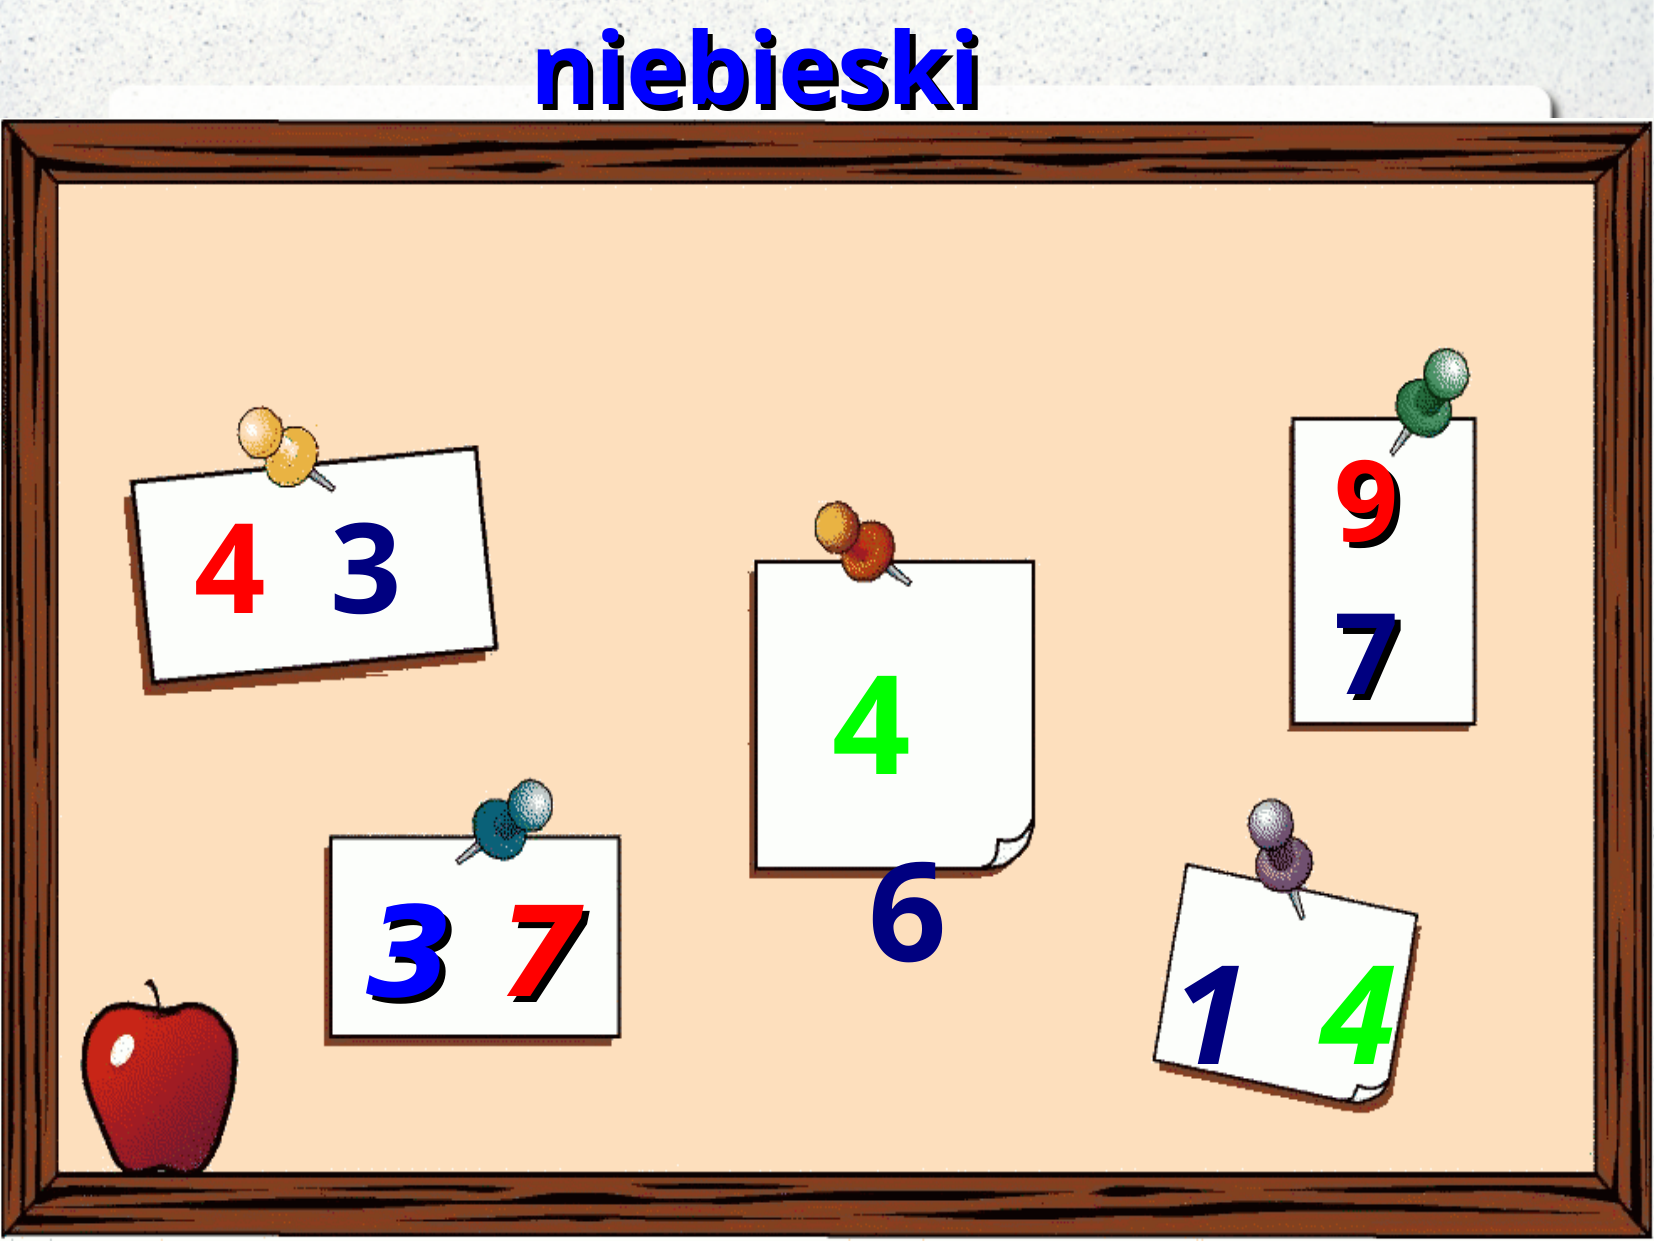

niebieski
9
7
4 3
4 6
3 7
1 4
 Akademia Nowoczesnej Edukacji SPEKTRUM - www.an.edu.pl - akademia.spektrum@gmail.com